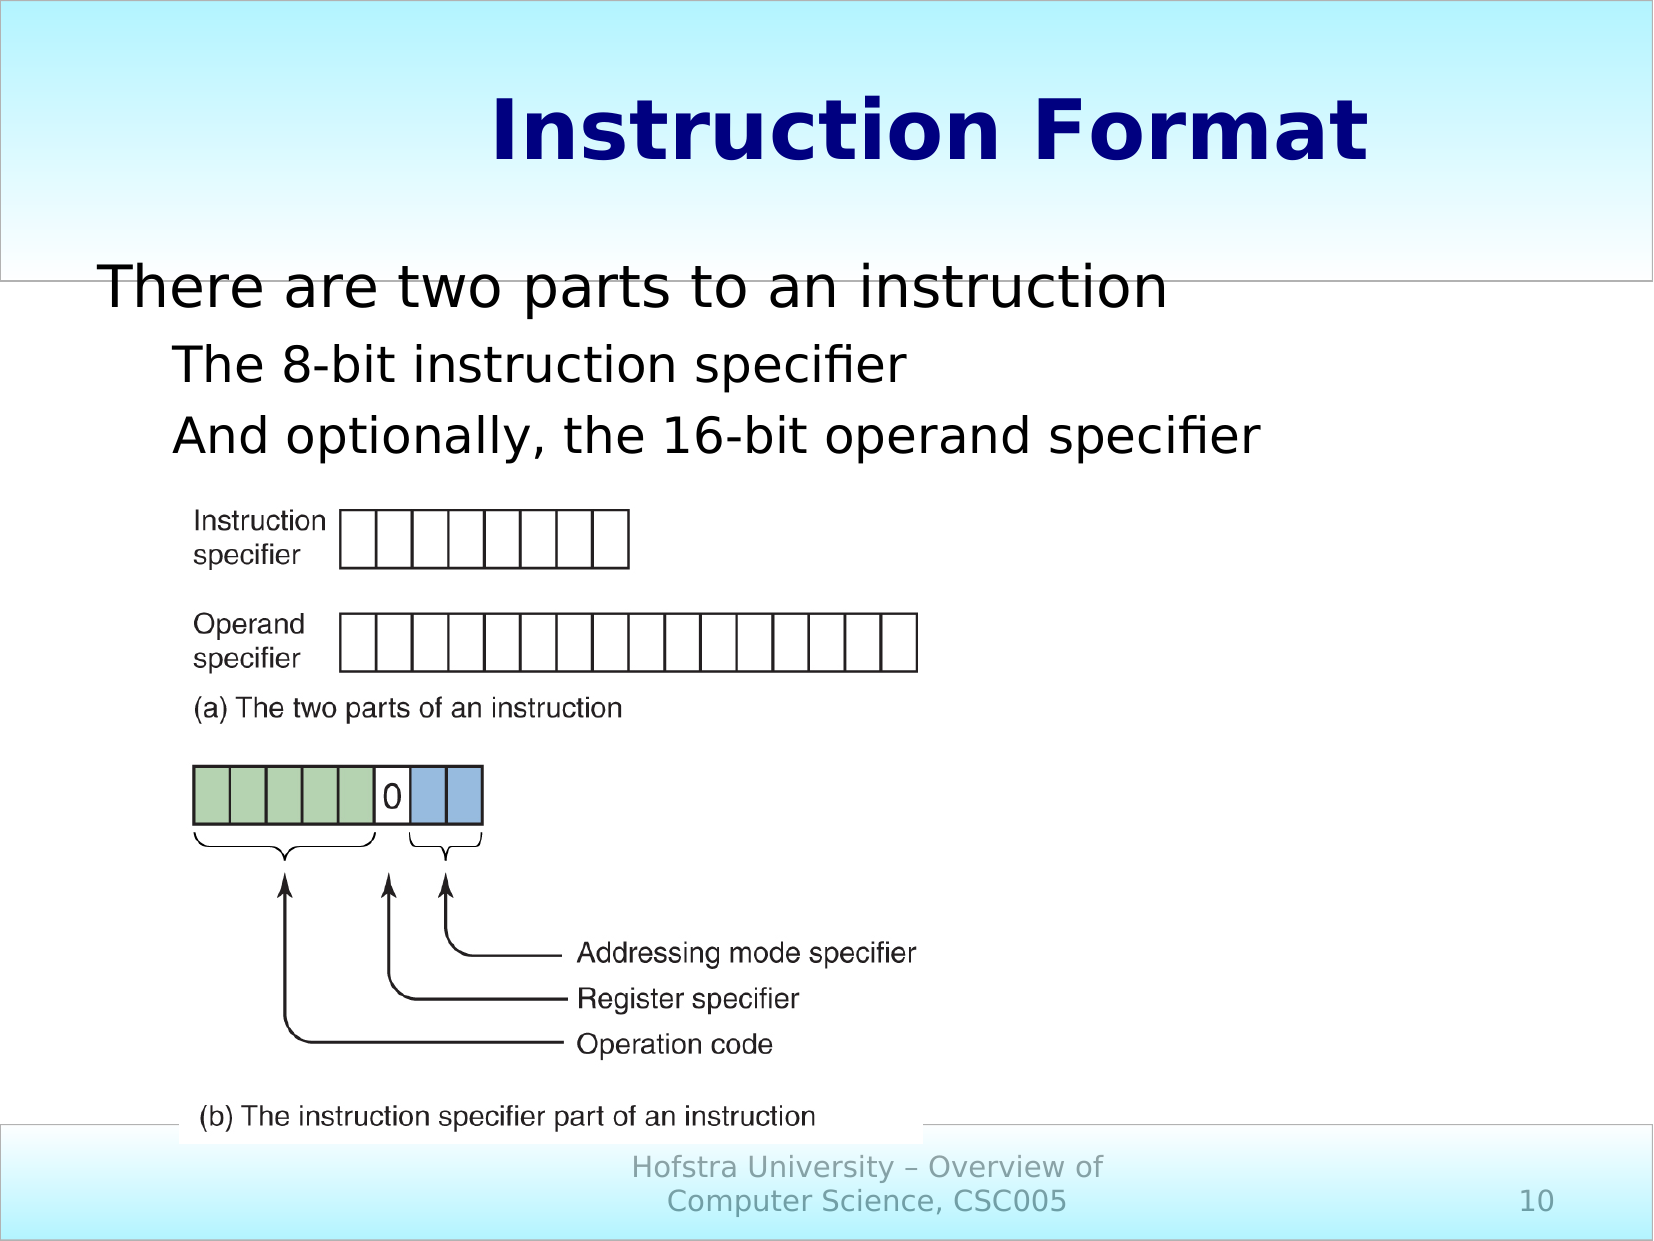

# Instruction Format
There are two parts to an instruction
The 8-bit instruction specifier
And optionally, the 16-bit operand specifier
10